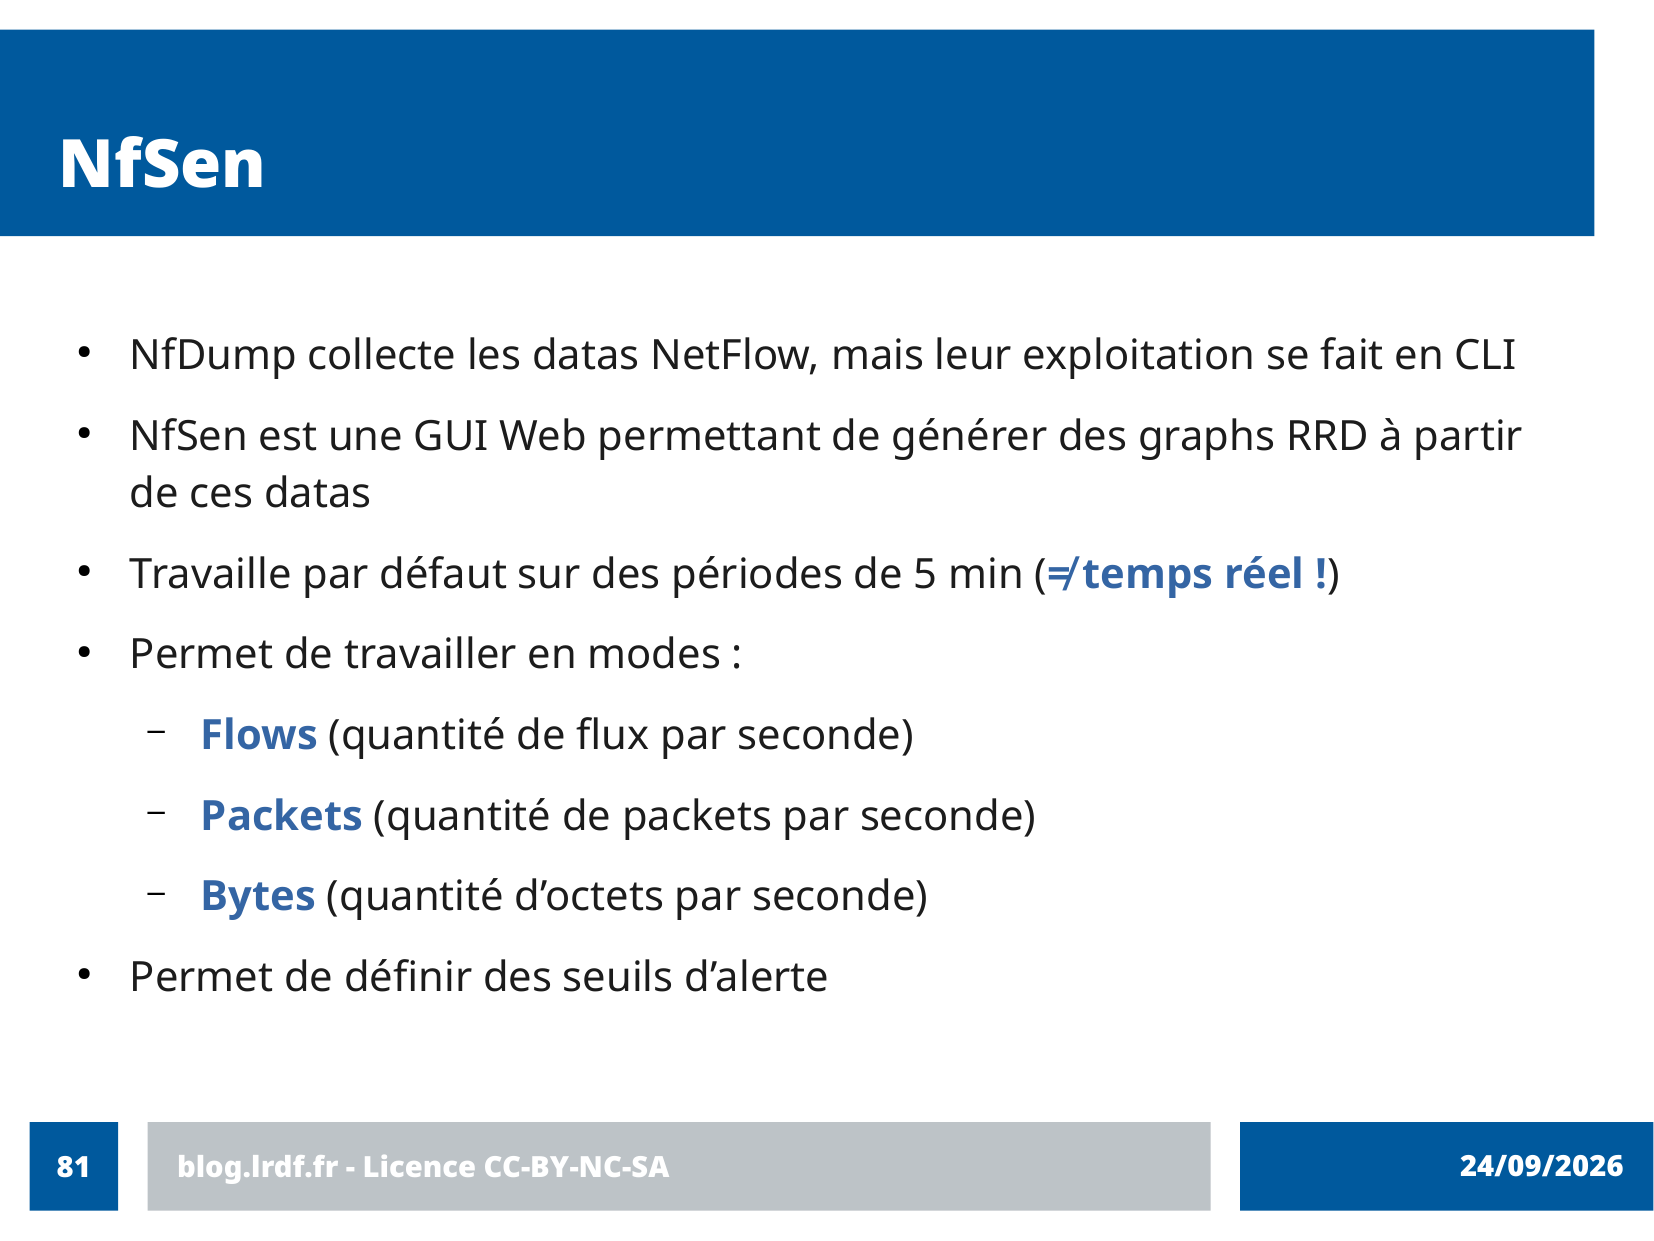

# NfSen
NfDump collecte les datas NetFlow, mais leur exploitation se fait en CLI
NfSen est une GUI Web permettant de générer des graphs RRD à partir de ces datas
Travaille par défaut sur des périodes de 5 min (≠ temps réel !)
Permet de travailler en modes :
Flows (quantité de flux par seconde)
Packets (quantité de packets par seconde)
Bytes (quantité d’octets par seconde)
Permet de définir des seuils d’alerte
81
blog.lrdf.fr - Licence CC-BY-NC-SA